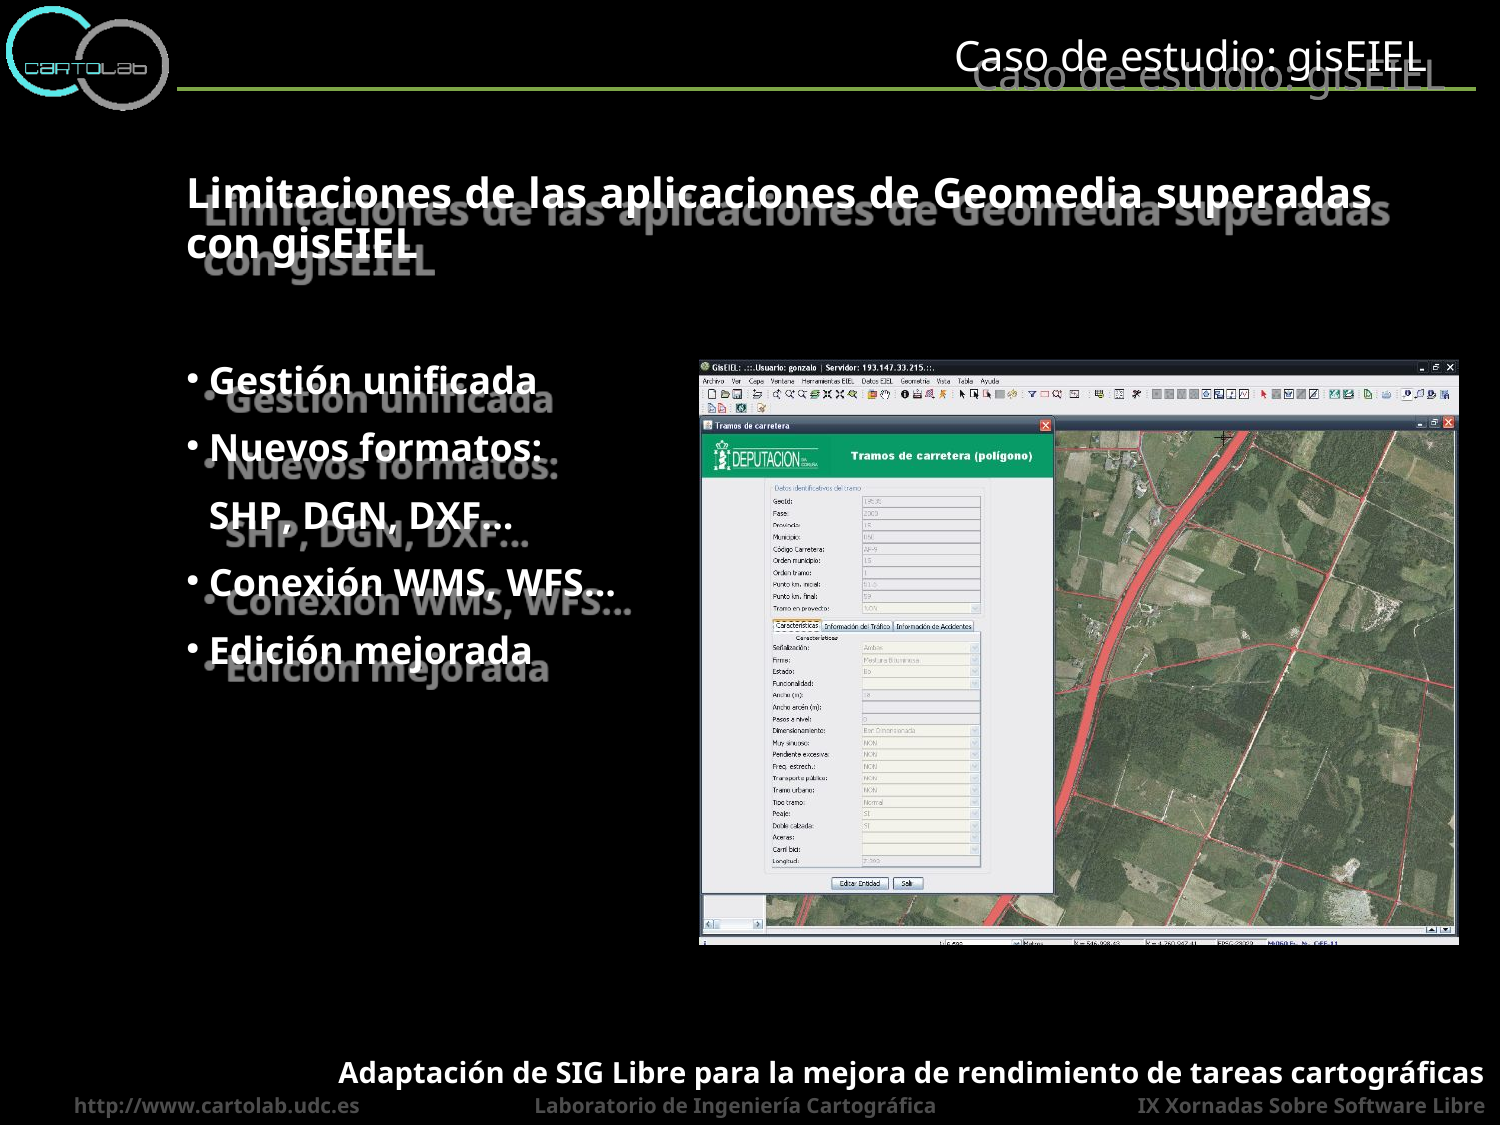

Caso de estudio: gisEIEL
Limitaciones de las aplicaciones de Geomedia superadas con gisEIEL
 Gestión unificada
 Nuevos formatos:
 SHP, DGN, DXF...
 Conexión WMS, WFS...
 Edición mejorada